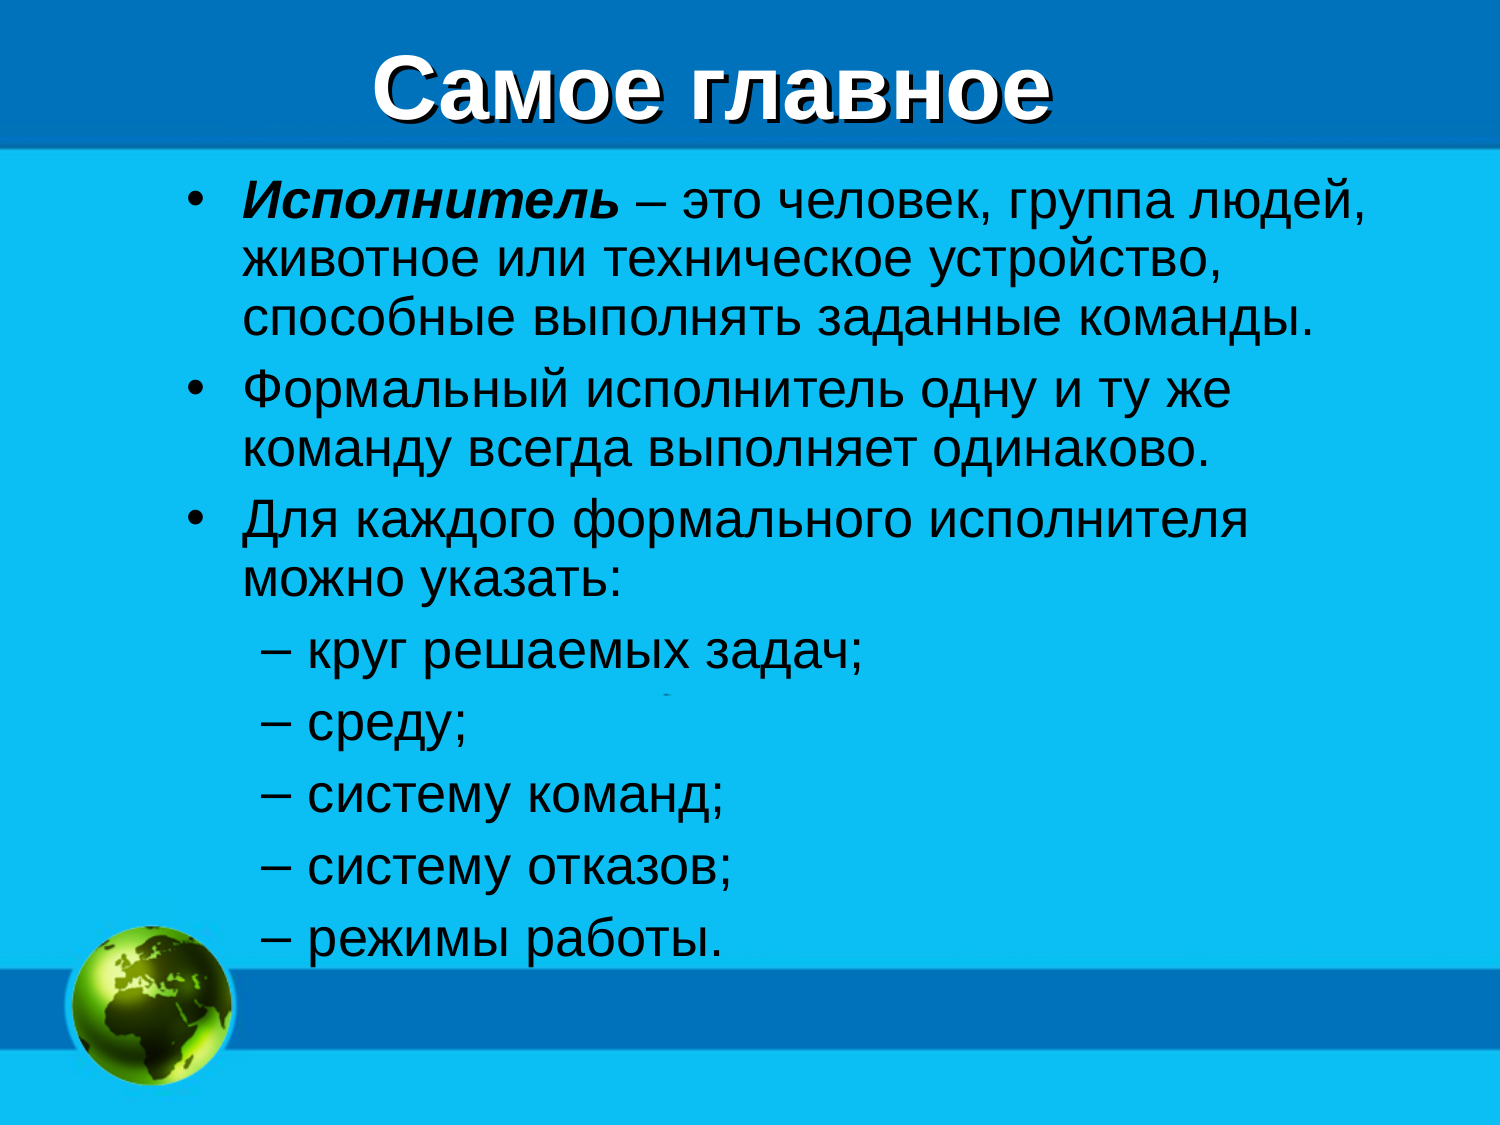

# Самое главное
Исполнитель – это человек, группа людей, животное или техническое устройство, способные выполнять заданные команды.
Формальный исполнитель одну и ту же команду всегда выполняет одинаково.
Для каждого формального исполнителя можно указать:
круг решаемых задач;
среду;
систему команд;
систему отказов;
режимы работы.